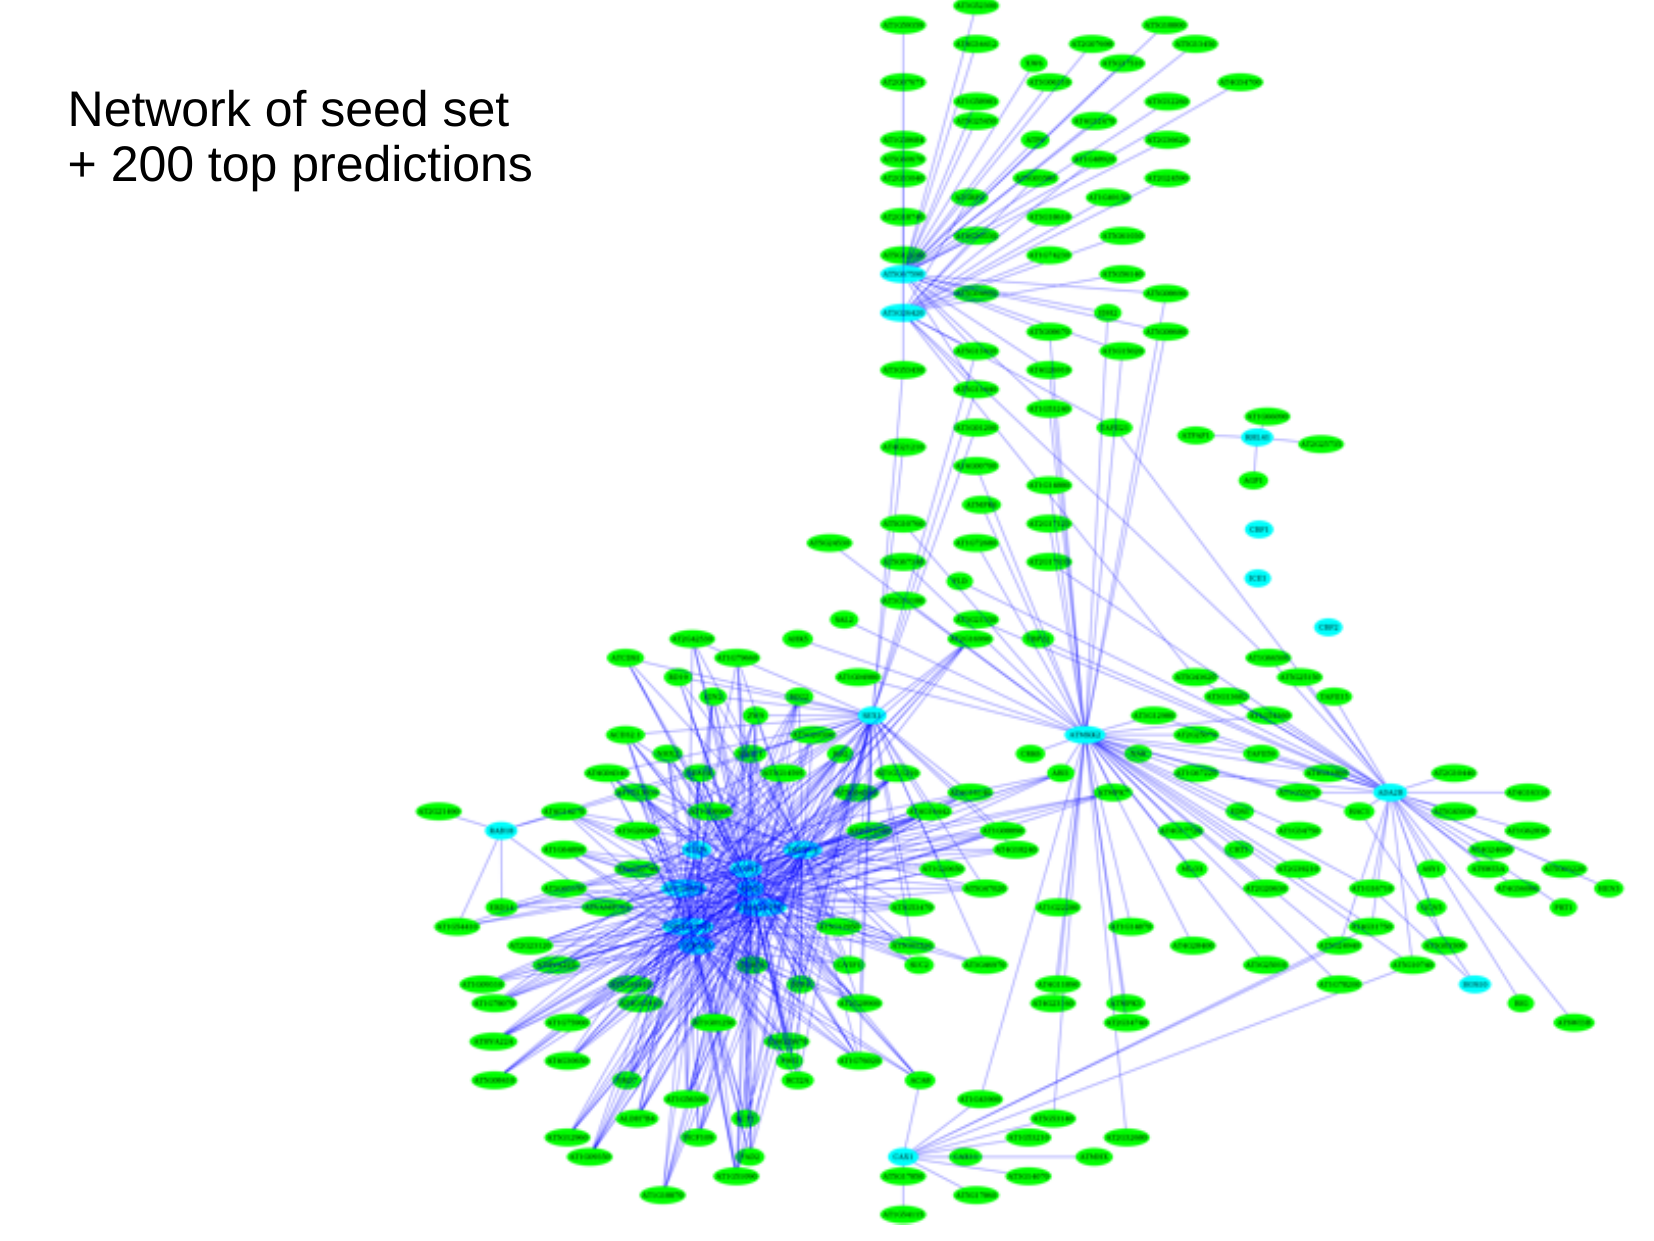

Network of seed set + 200 top predictions